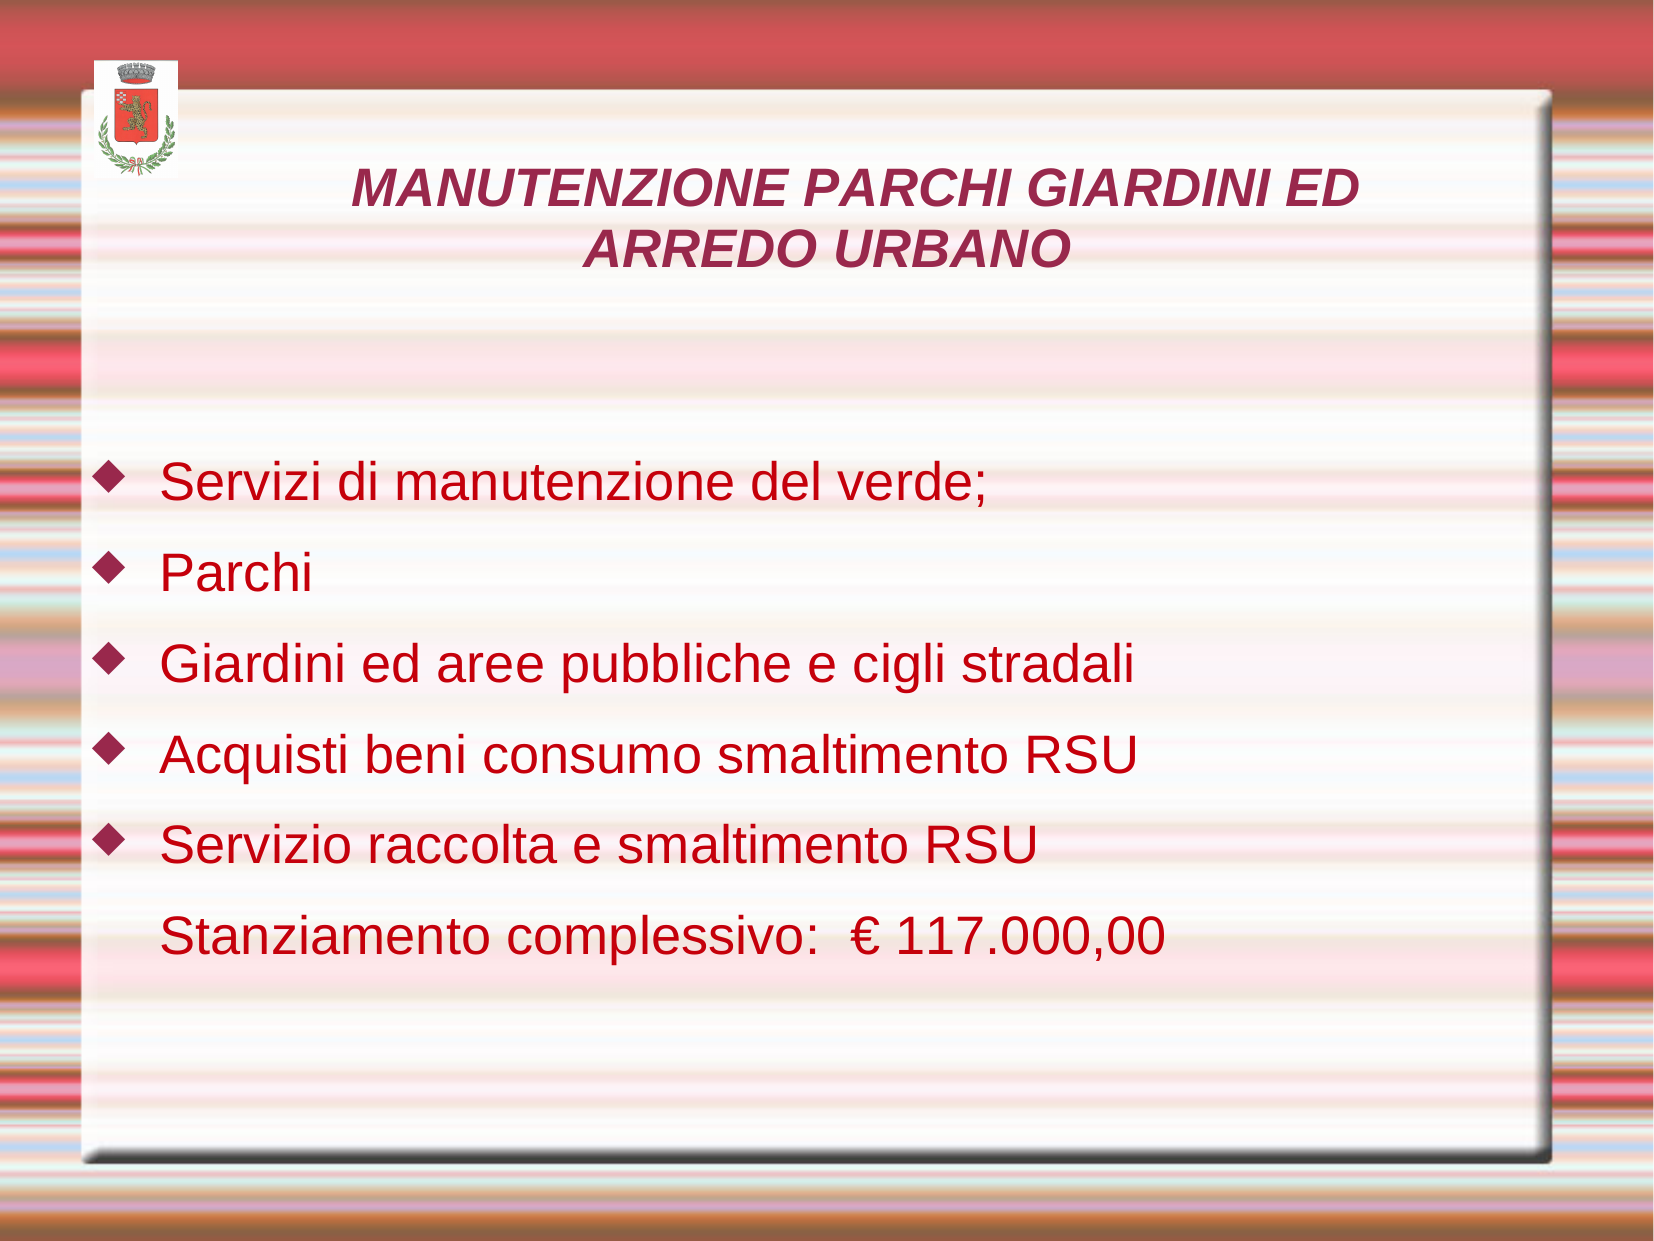

# MANUTENZIONE PARCHI GIARDINI ED ARREDO URBANO
Servizi di manutenzione del verde;
Parchi
Giardini ed aree pubbliche e cigli stradali
Acquisti beni consumo smaltimento RSU
Servizio raccolta e smaltimento RSU
Stanziamento complessivo: € 117.000,00